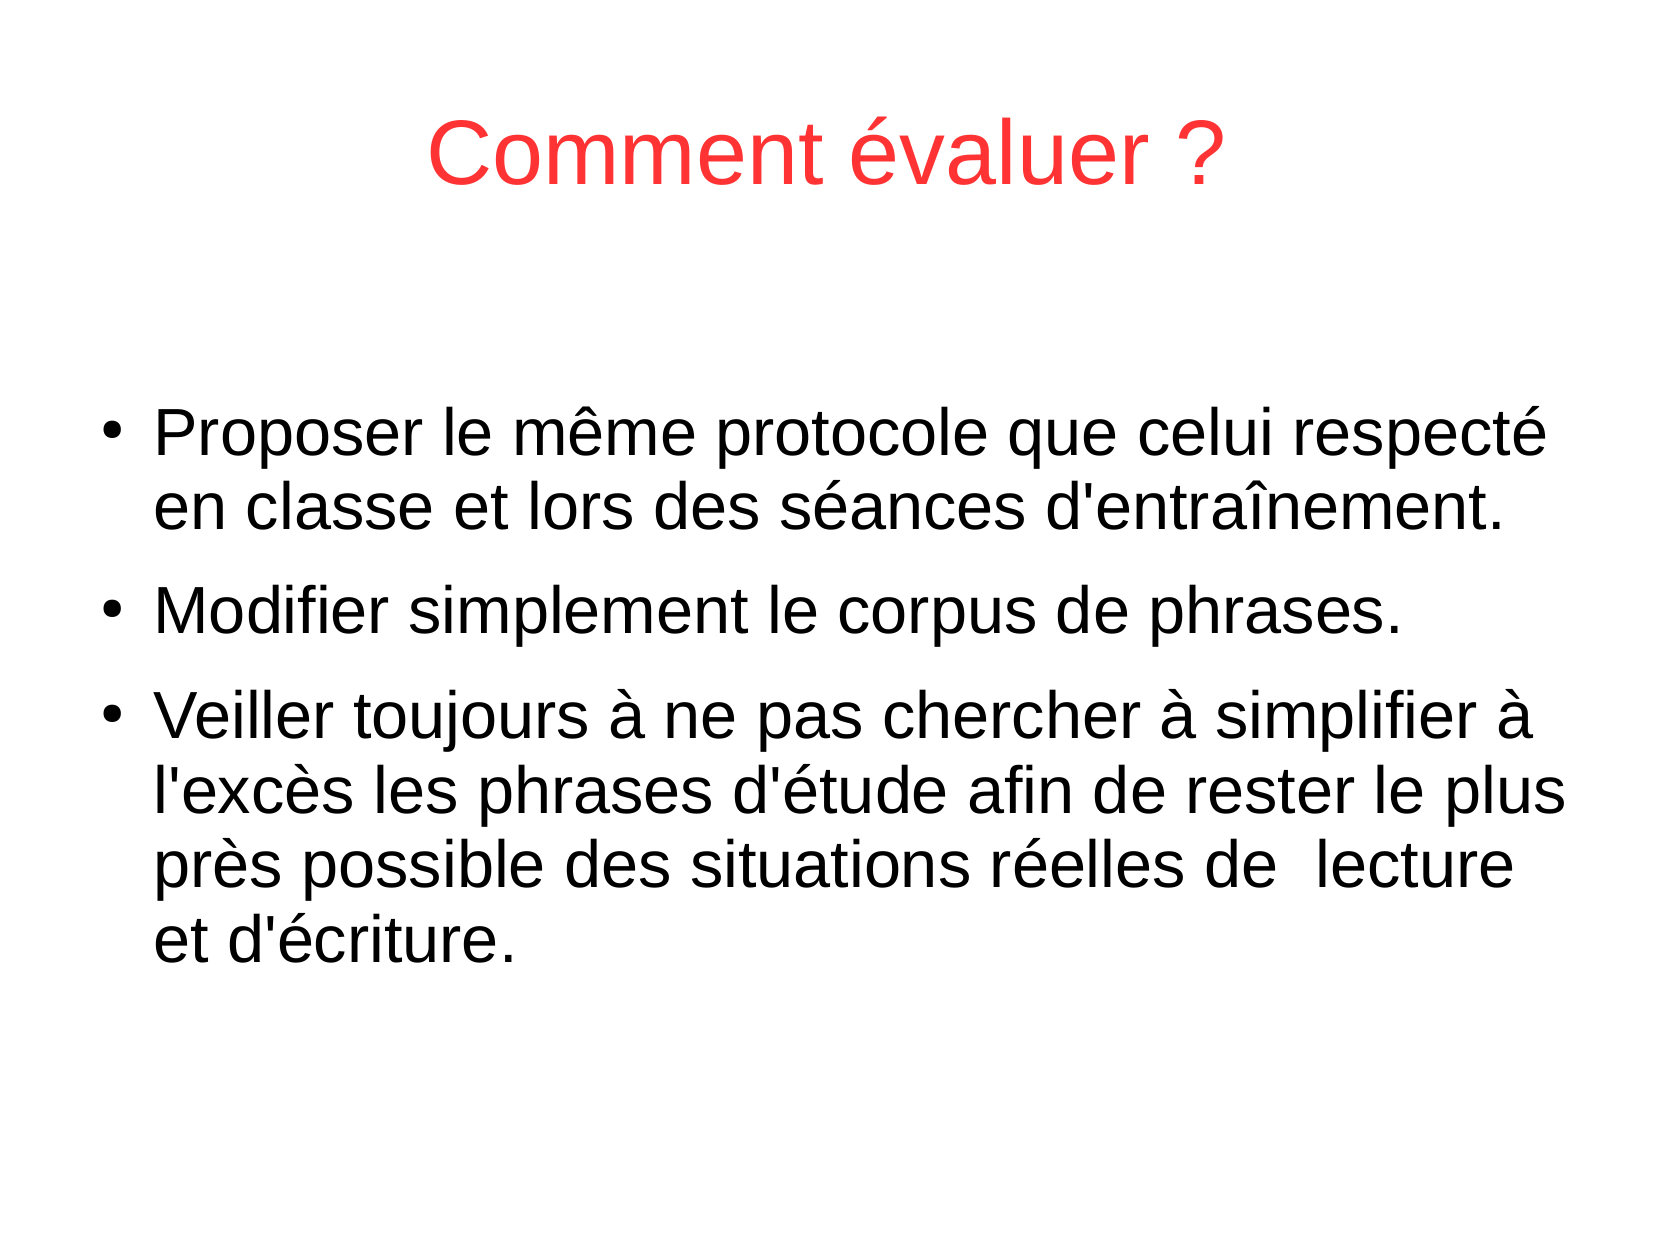

# Comment évaluer ?
Proposer le même protocole que celui respecté en classe et lors des séances d'entraînement.
Modifier simplement le corpus de phrases.
Veiller toujours à ne pas chercher à simplifier à l'excès les phrases d'étude afin de rester le plus près possible des situations réelles de lecture et d'écriture.